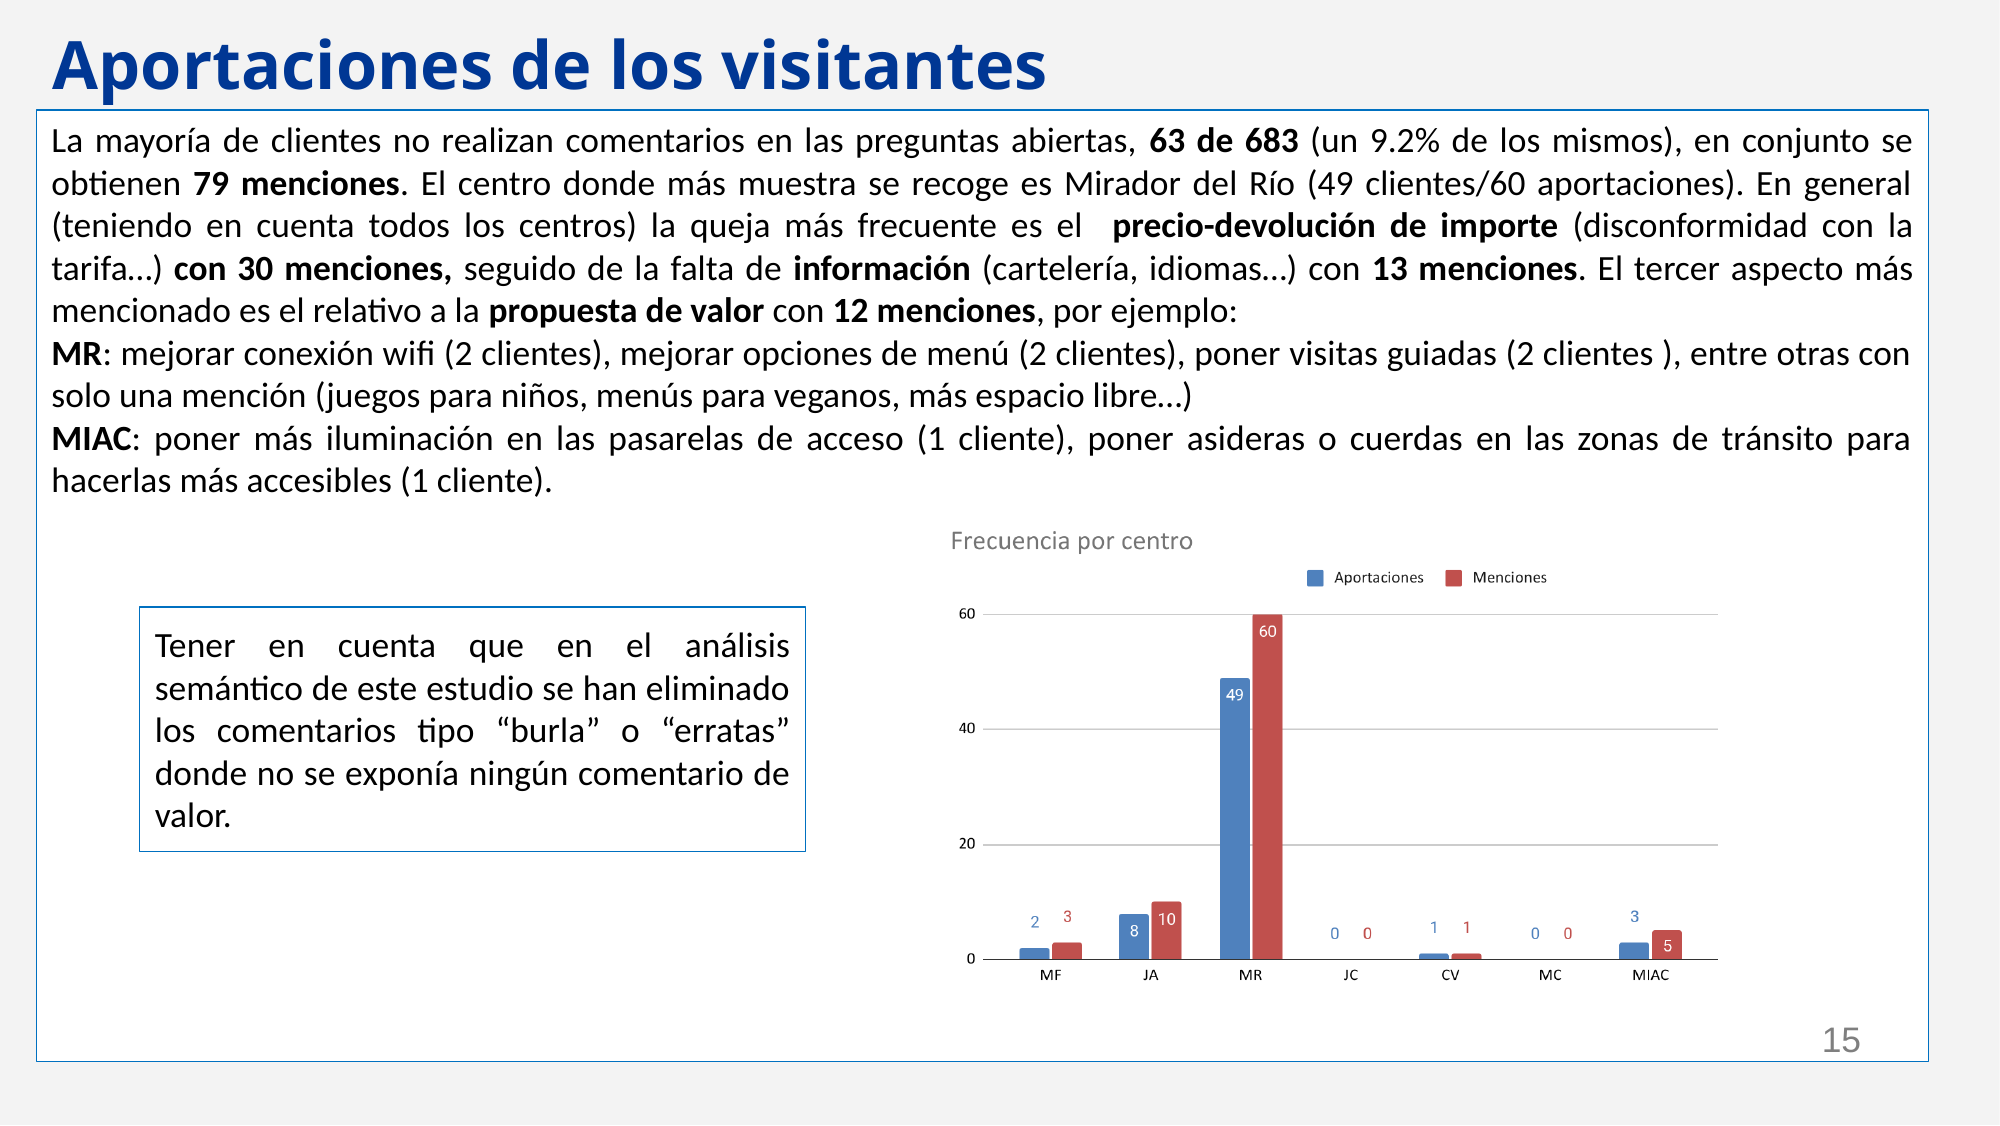

Aportaciones de los visitantes
La mayoría de clientes no realizan comentarios en las preguntas abiertas, 63 de 683 (un 9.2% de los mismos), en conjunto se obtienen 79 menciones. El centro donde más muestra se recoge es Mirador del Río (49 clientes/60 aportaciones). En general (teniendo en cuenta todos los centros) la queja más frecuente es el precio-devolución de importe (disconformidad con la tarifa…) con 30 menciones, seguido de la falta de información (cartelería, idiomas…) con 13 menciones. El tercer aspecto más mencionado es el relativo a la propuesta de valor con 12 menciones, por ejemplo:
MR: mejorar conexión wifi (2 clientes), mejorar opciones de menú (2 clientes), poner visitas guiadas (2 clientes ), entre otras con solo una mención (juegos para niños, menús para veganos, más espacio libre…)
MIAC: poner más iluminación en las pasarelas de acceso (1 cliente), poner asideras o cuerdas en las zonas de tránsito para hacerlas más accesibles (1 cliente).
Tener en cuenta que en el análisis semántico de este estudio se han eliminado los comentarios tipo “burla” o “erratas” donde no se exponía ningún comentario de valor.